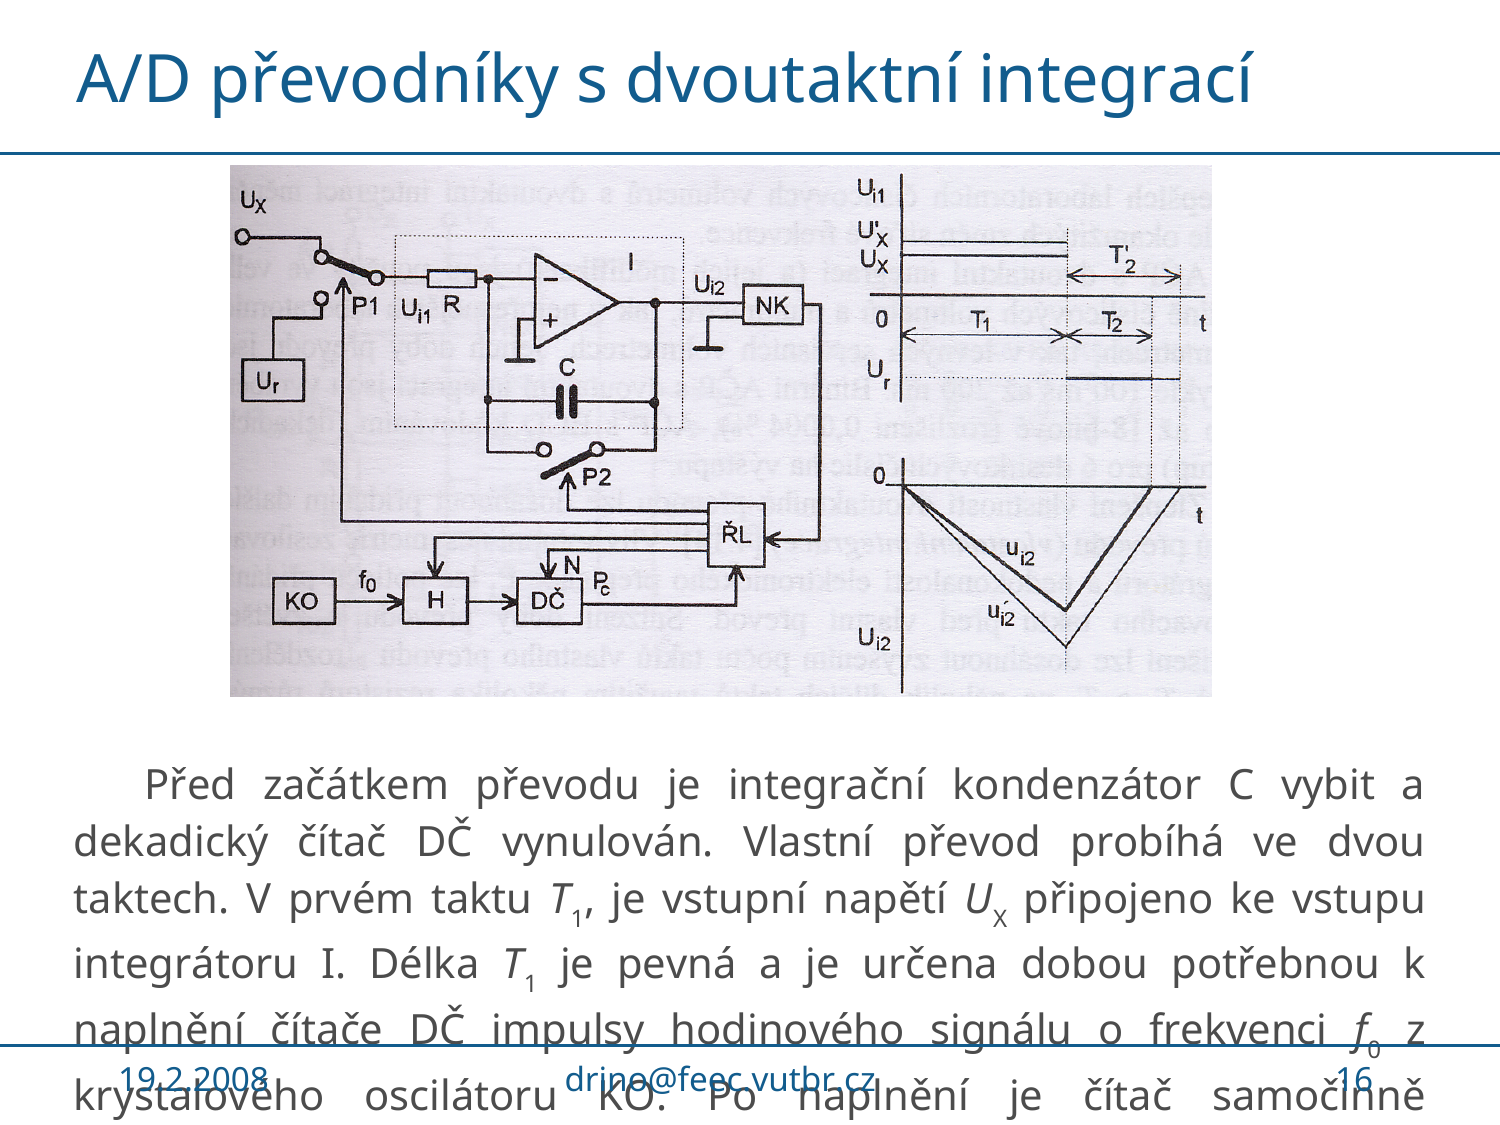

# A/D převodníky s dvoutaktní integrací
Před začátkem převodu je integrační kondenzátor C vybit a dekadický čítač DČ vynulován. Vlastní převod probíhá ve dvou taktech. V prvém taktu T1, je vstupní napětí UX připojeno ke vstupu integrátoru I. Délka T1 je pevná a je určena dobou potřebnou k naplnění čítače DČ impulsy hodinového signálu o frekvenci f0 z krystalového oscilátoru KO. Po naplnění je čítač samočinně vynulován přičtením následujícího pulsu
19.2.2008
drino@feec.vutbr.cz